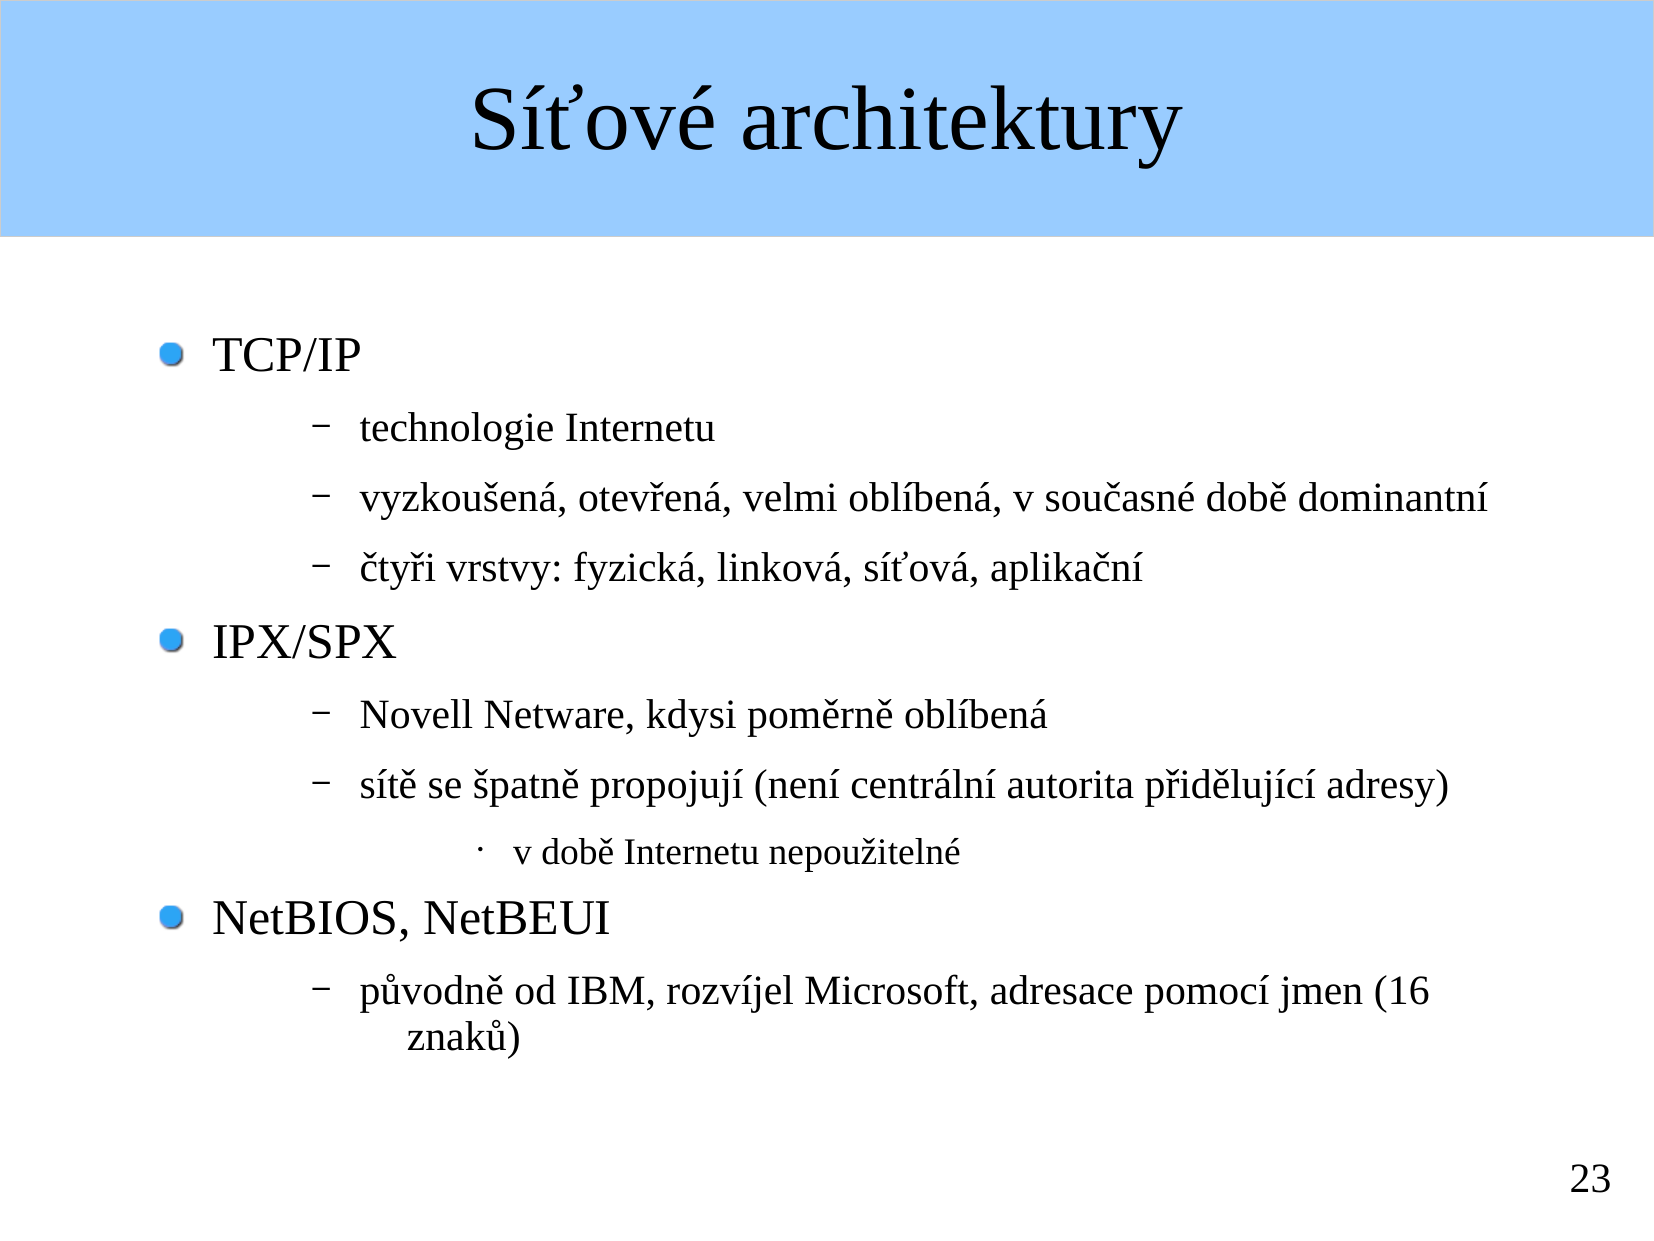

Síťové architektury
# TCP/IP
technologie Internetu
vyzkoušená, otevřená, velmi oblíbená, v současné době dominantní
čtyři vrstvy: fyzická, linková, síťová, aplikační
IPX/SPX
Novell Netware, kdysi poměrně oblíbená
sítě se špatně propojují (není centrální autorita přidělující adresy)
v době Internetu nepoužitelné
NetBIOS, NetBEUI
původně od IBM, rozvíjel Microsoft, adresace pomocí jmen (16 znaků)